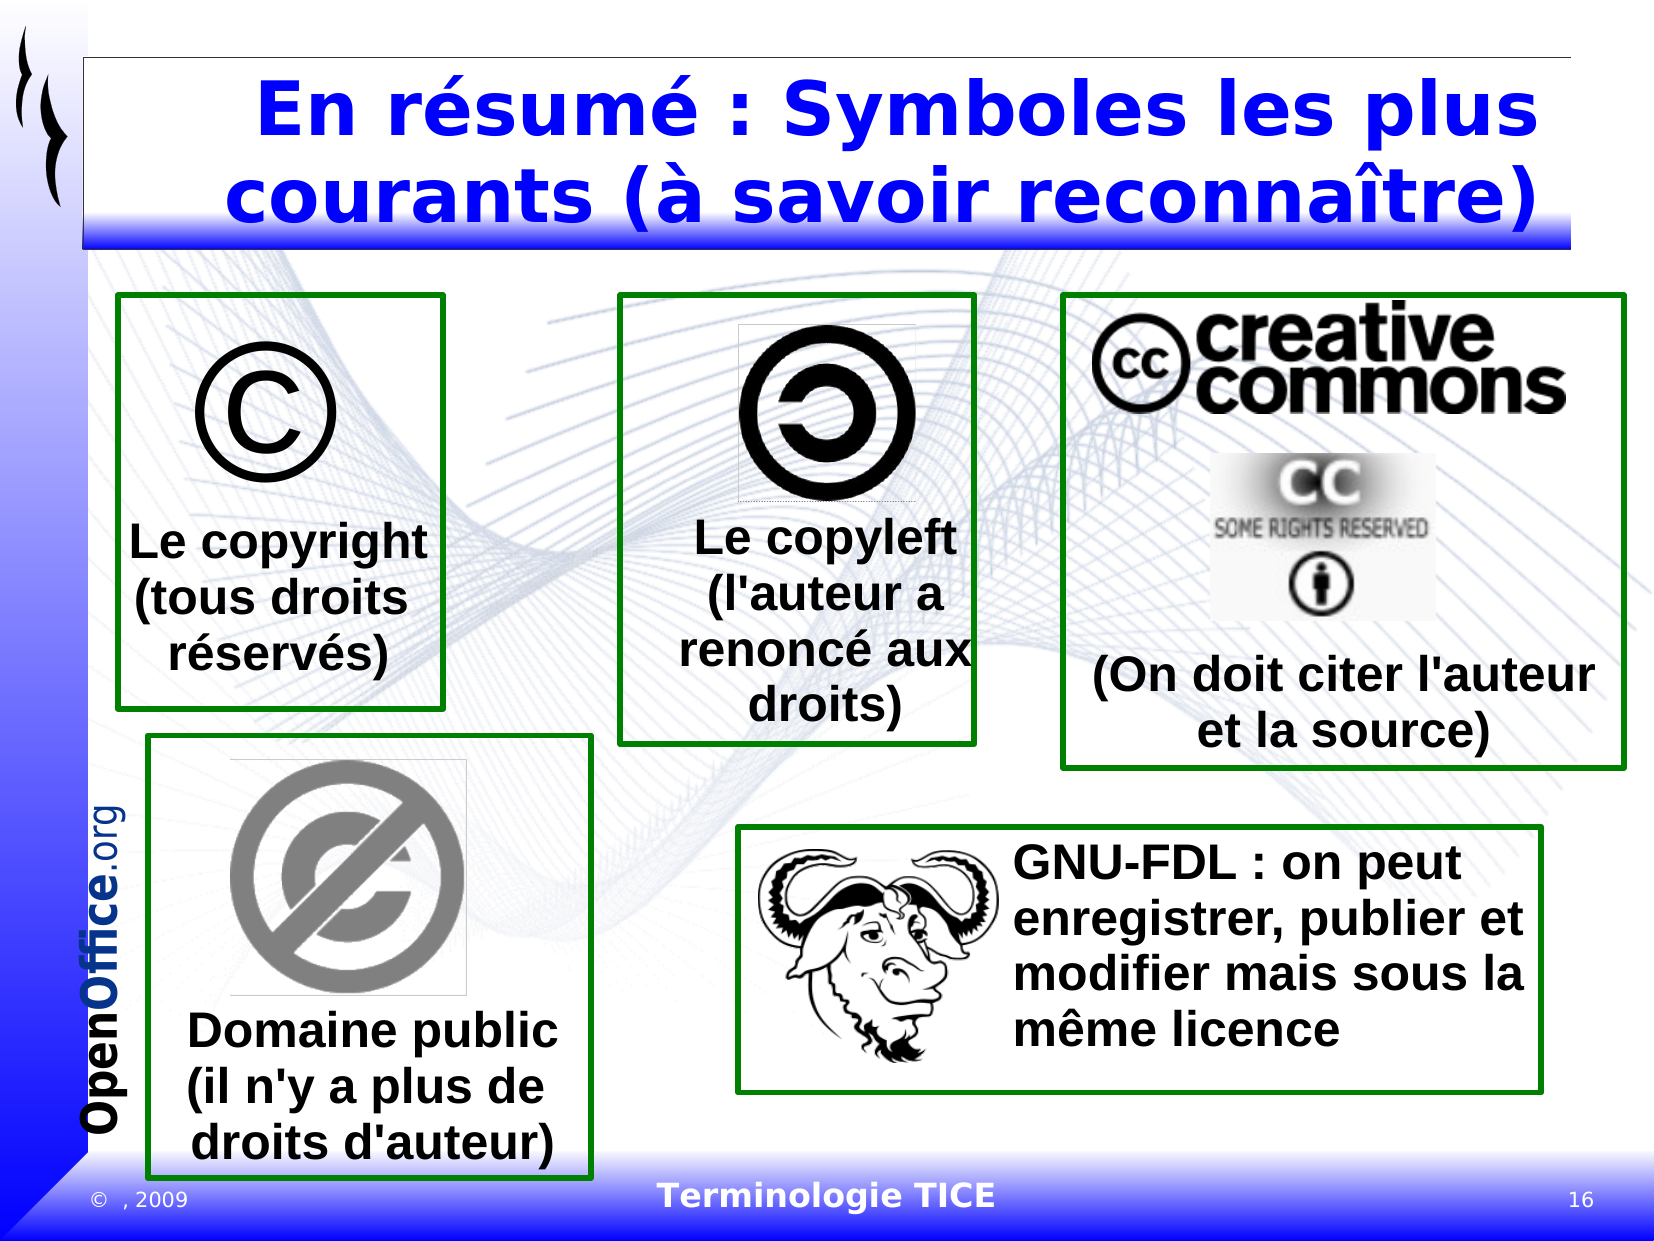

# En résumé : Symboles les plus courants (à savoir reconnaître)
©
Le copyleft
(l'auteur a
renoncé aux
droits)
Le copyright
(tous droits
réservés)
(On doit citer l'auteur
et la source)
GNU-FDL : on peut
enregistrer, publier et
modifier mais sous la
même licence
Domaine public
(il n'y a plus de
droits d'auteur)